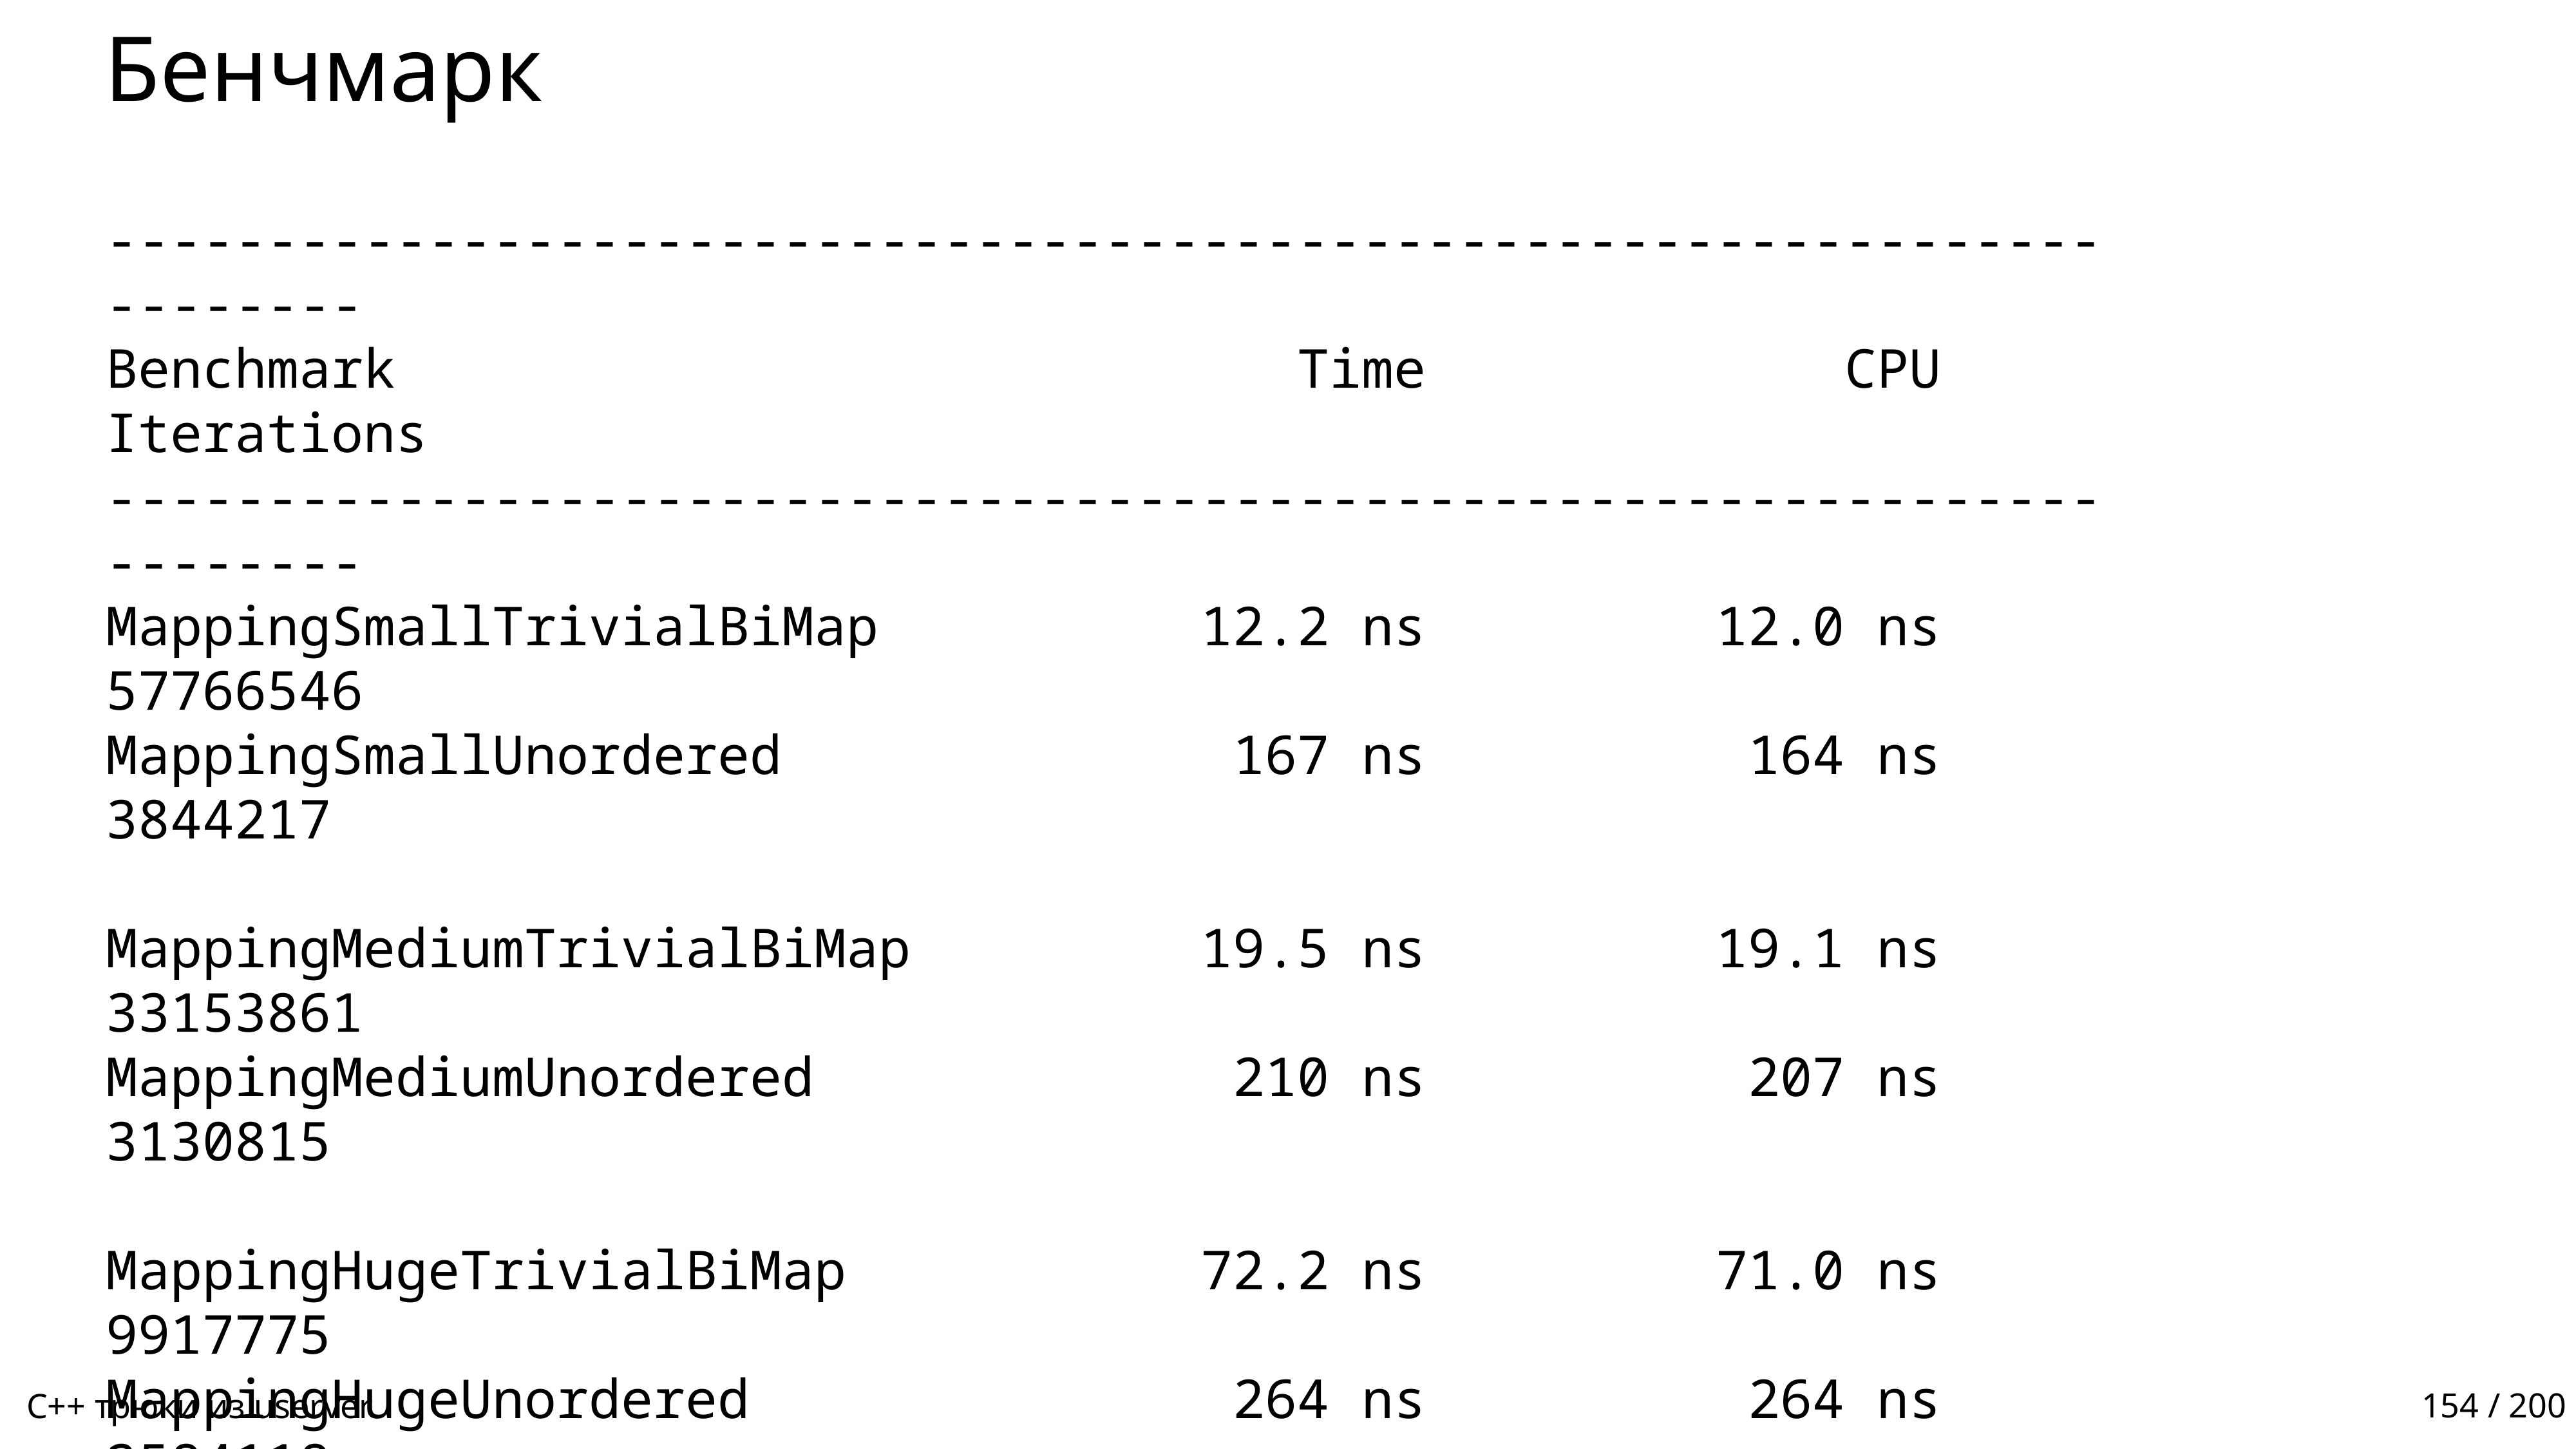

Бенчмарк
# ----------------------------------------------------------------------
Benchmark Time CPU Iterations
----------------------------------------------------------------------
MappingSmallTrivialBiMap 12.2 ns 12.0 ns 57766546
MappingSmallUnordered 167 ns 164 ns 3844217
MappingMediumTrivialBiMap 19.5 ns 19.1 ns 33153861
MappingMediumUnordered 210 ns 207 ns 3130815
MappingHugeTrivialBiMap 72.2 ns 71.0 ns 9917775
MappingHugeUnordered 264 ns 264 ns 2584118
MappingHugeTrivialBiMapLast 19.1 ns 19.0 ns 37326680
MappingHugeUnorderedLast 23.0 ns 22.6 ns 30076471
C++ трюки из userver